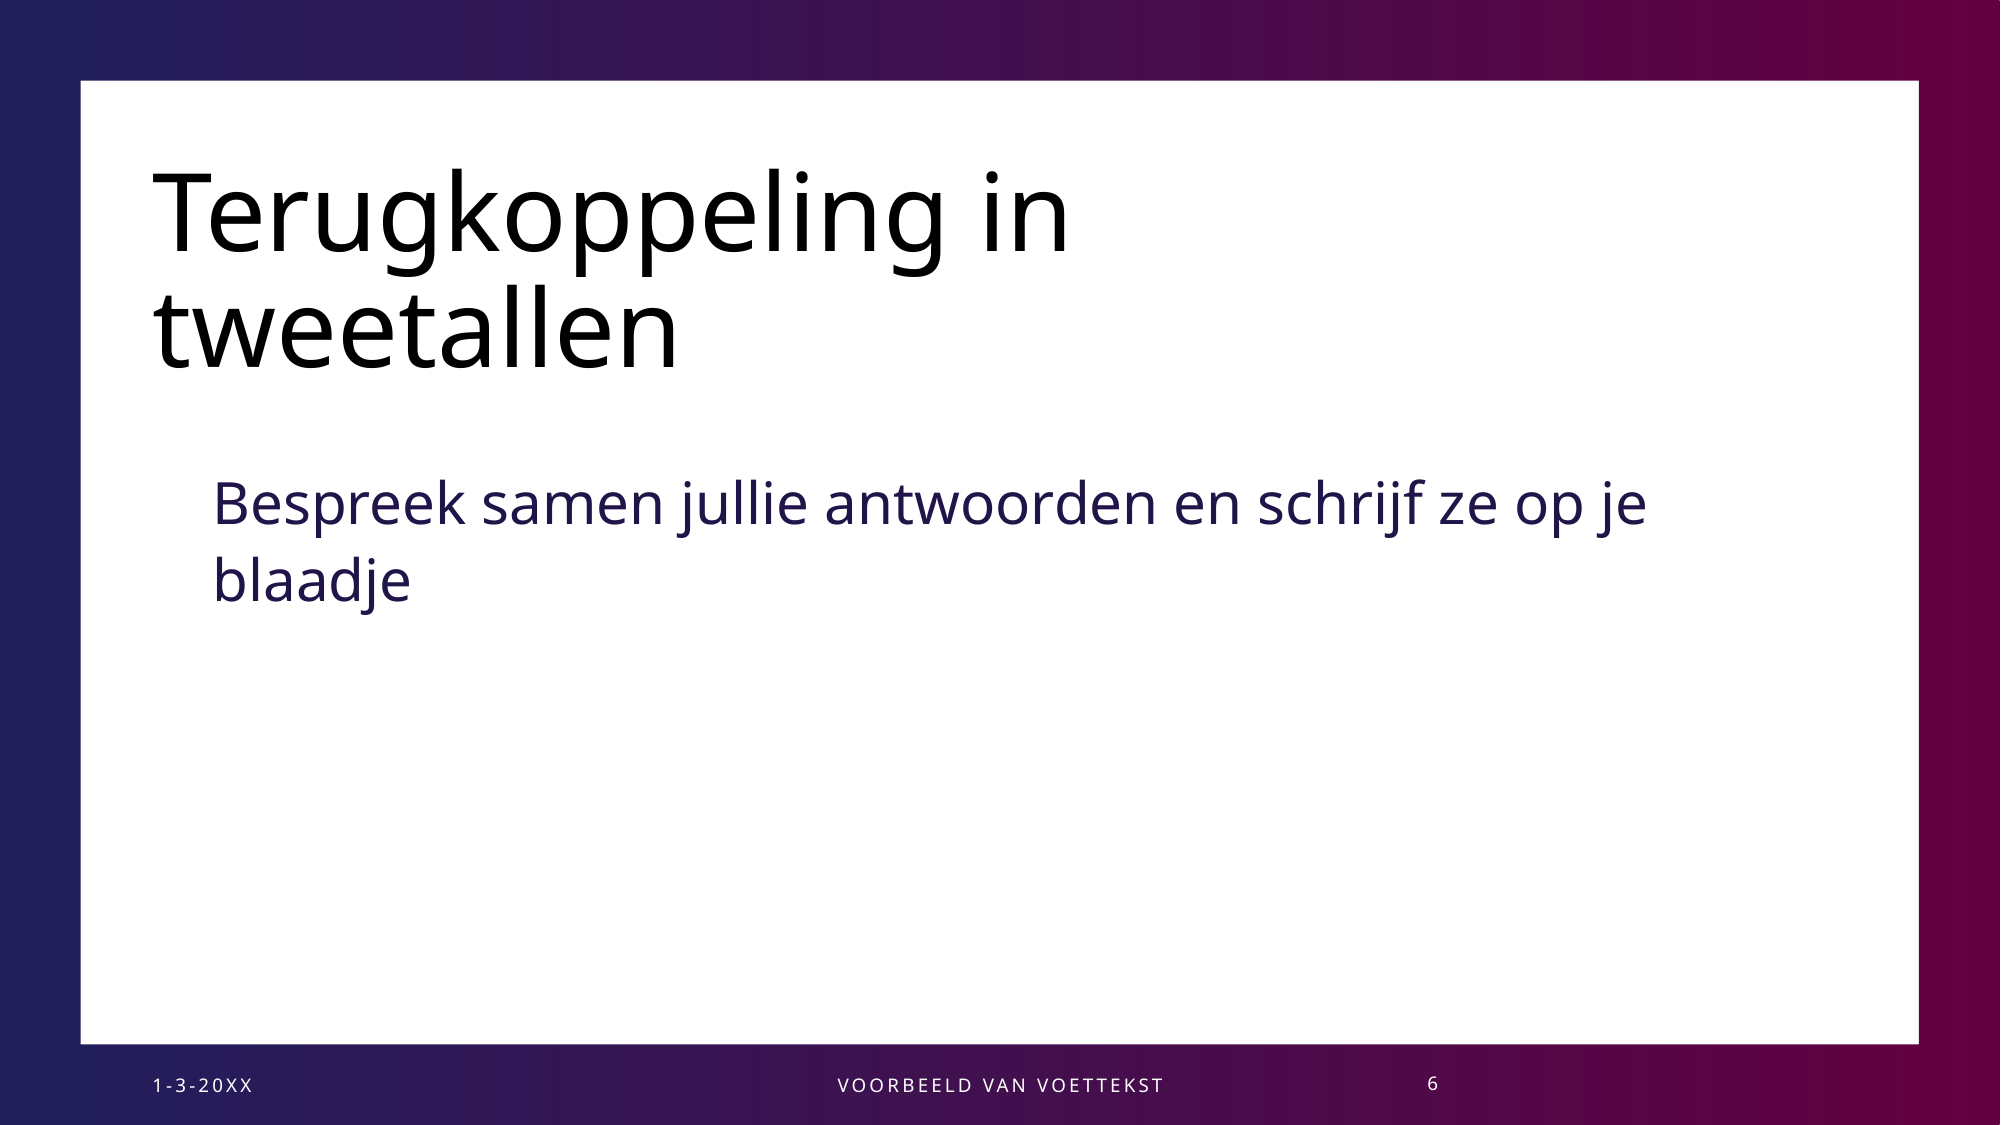

# Terugkoppeling in tweetallen
Bespreek samen jullie antwoorden en schrijf ze op je blaadje
1-3-20XX
VOORBEELD VAN VOETTEKST